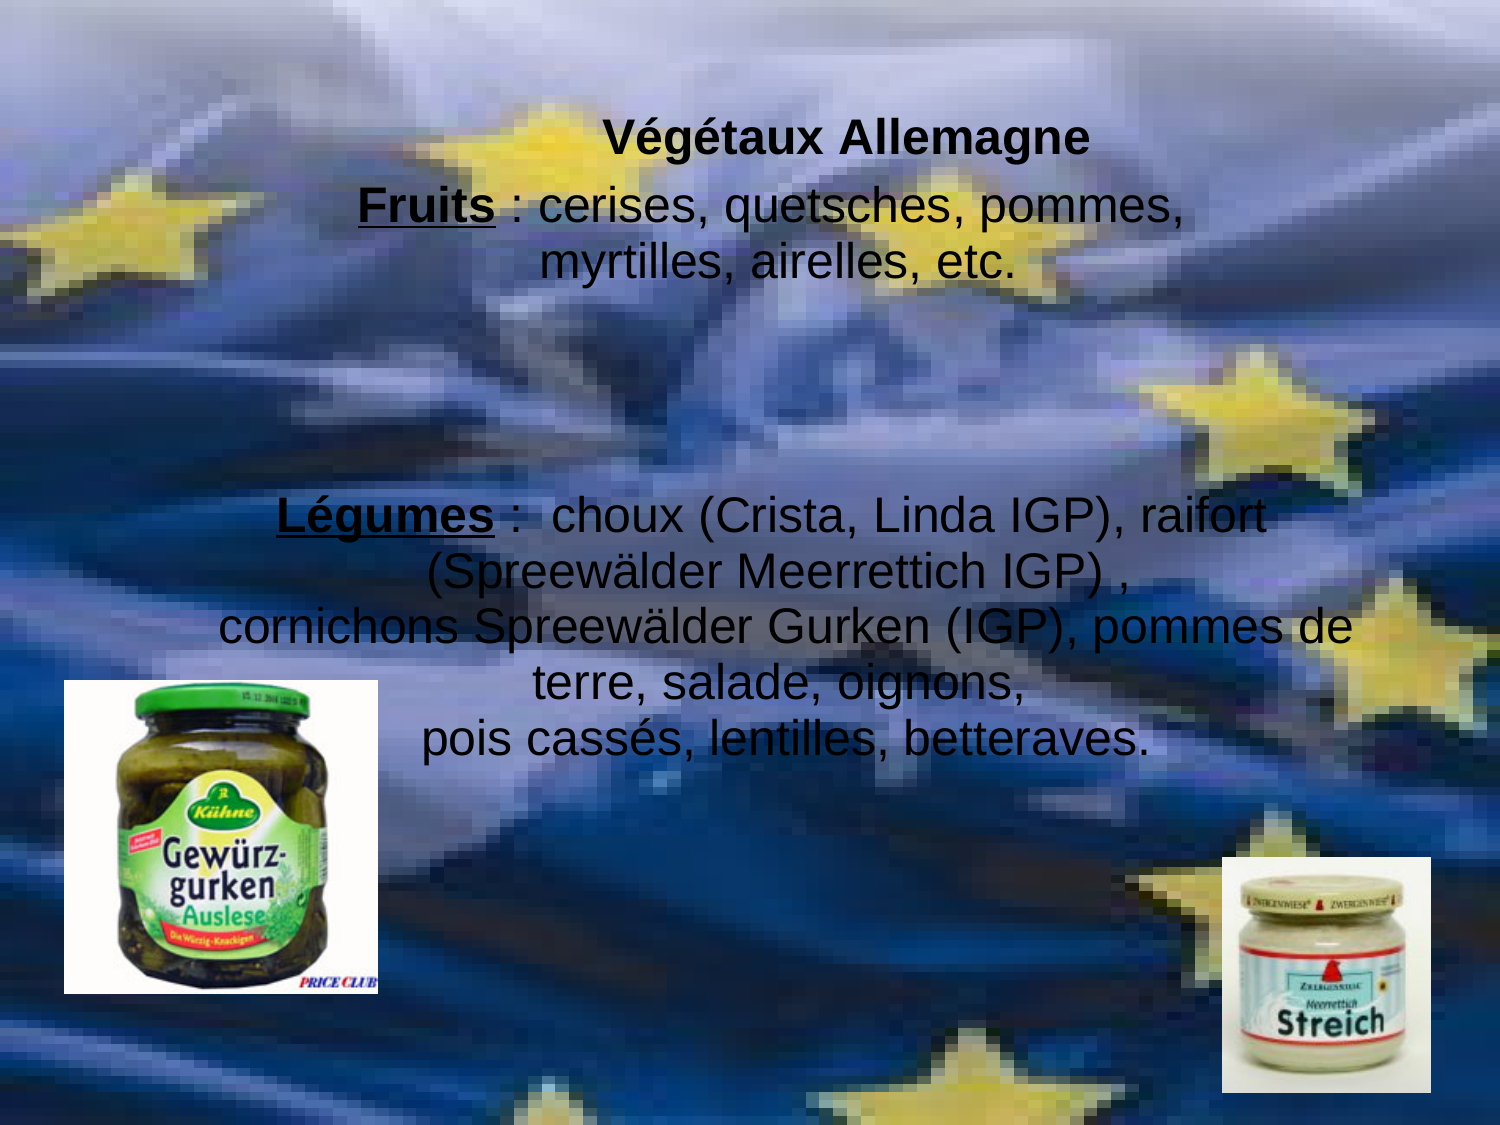

#
	Végétaux Allemagne
Fruits : cerises, quetsches, pommes,  myrtilles, airelles, etc.
Légumes :  choux (Crista, Linda IGP), raifort  (Spreewälder Meerrettich IGP) ,
 cornichons Spreewälder Gurken (IGP), pommes de terre, salade, oignons,
 pois cassés, lentilles, betteraves.